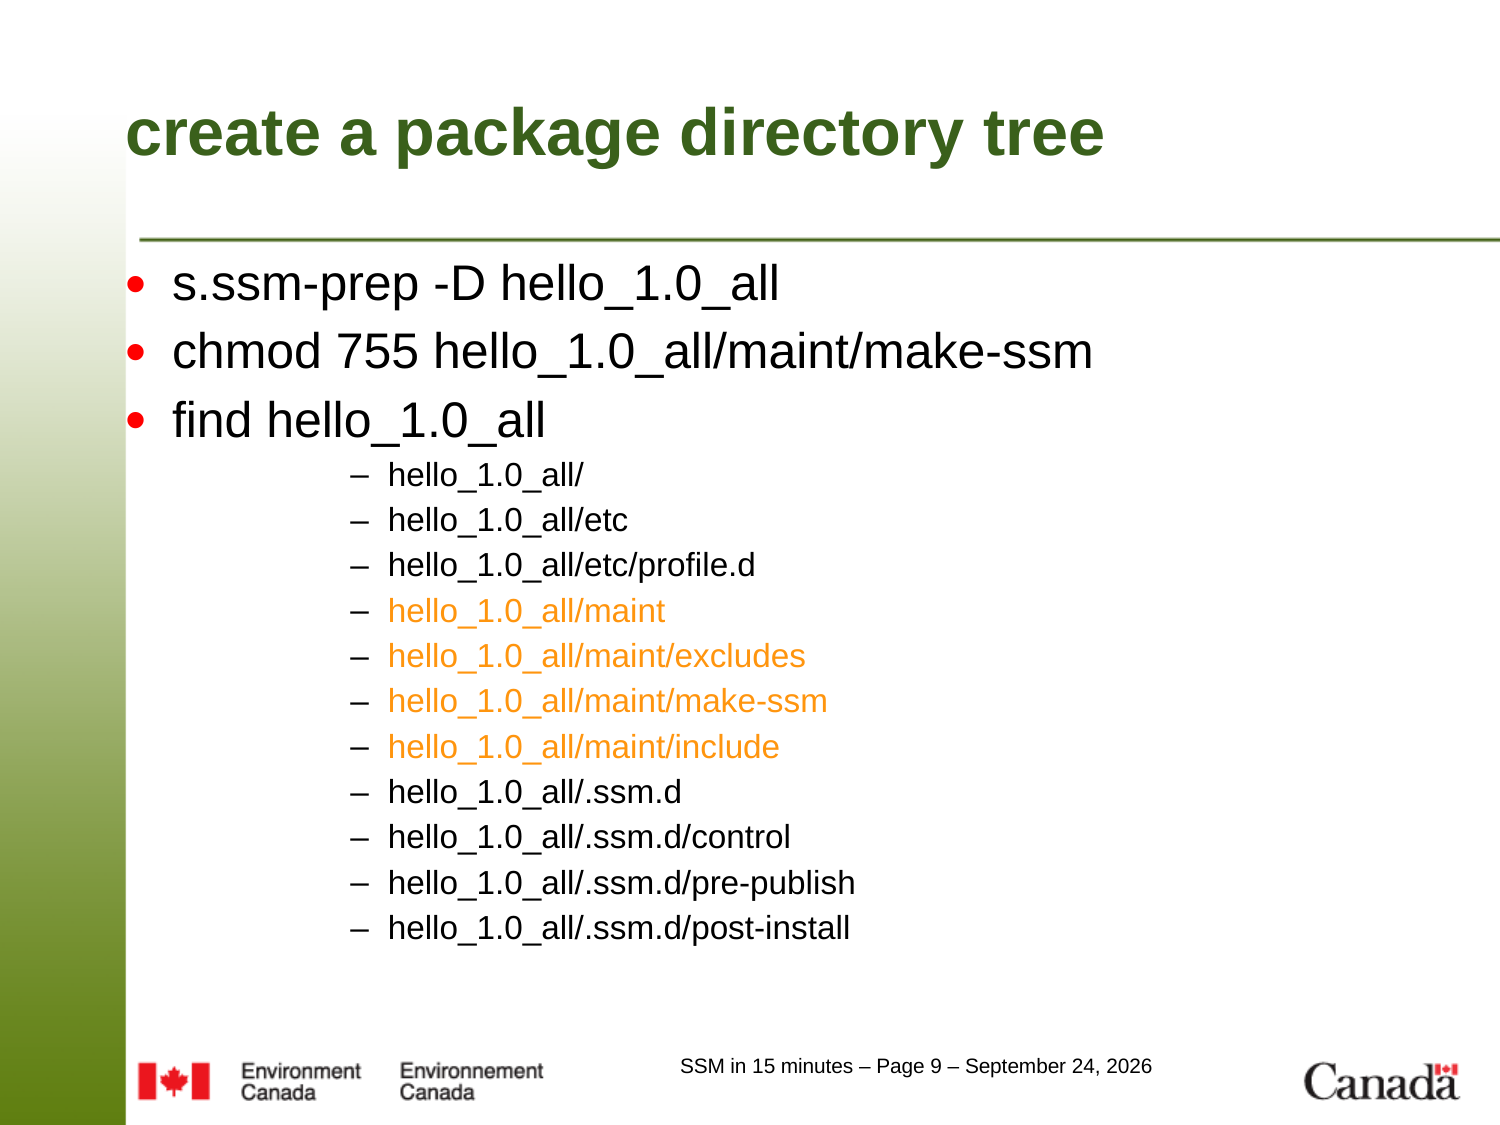

# create a package directory tree
s.ssm-prep -D hello_1.0_all
chmod 755 hello_1.0_all/maint/make-ssm
find hello_1.0_all
hello_1.0_all/
hello_1.0_all/etc
hello_1.0_all/etc/profile.d
hello_1.0_all/maint
hello_1.0_all/maint/excludes
hello_1.0_all/maint/make-ssm
hello_1.0_all/maint/include
hello_1.0_all/.ssm.d
hello_1.0_all/.ssm.d/control
hello_1.0_all/.ssm.d/pre-publish
hello_1.0_all/.ssm.d/post-install